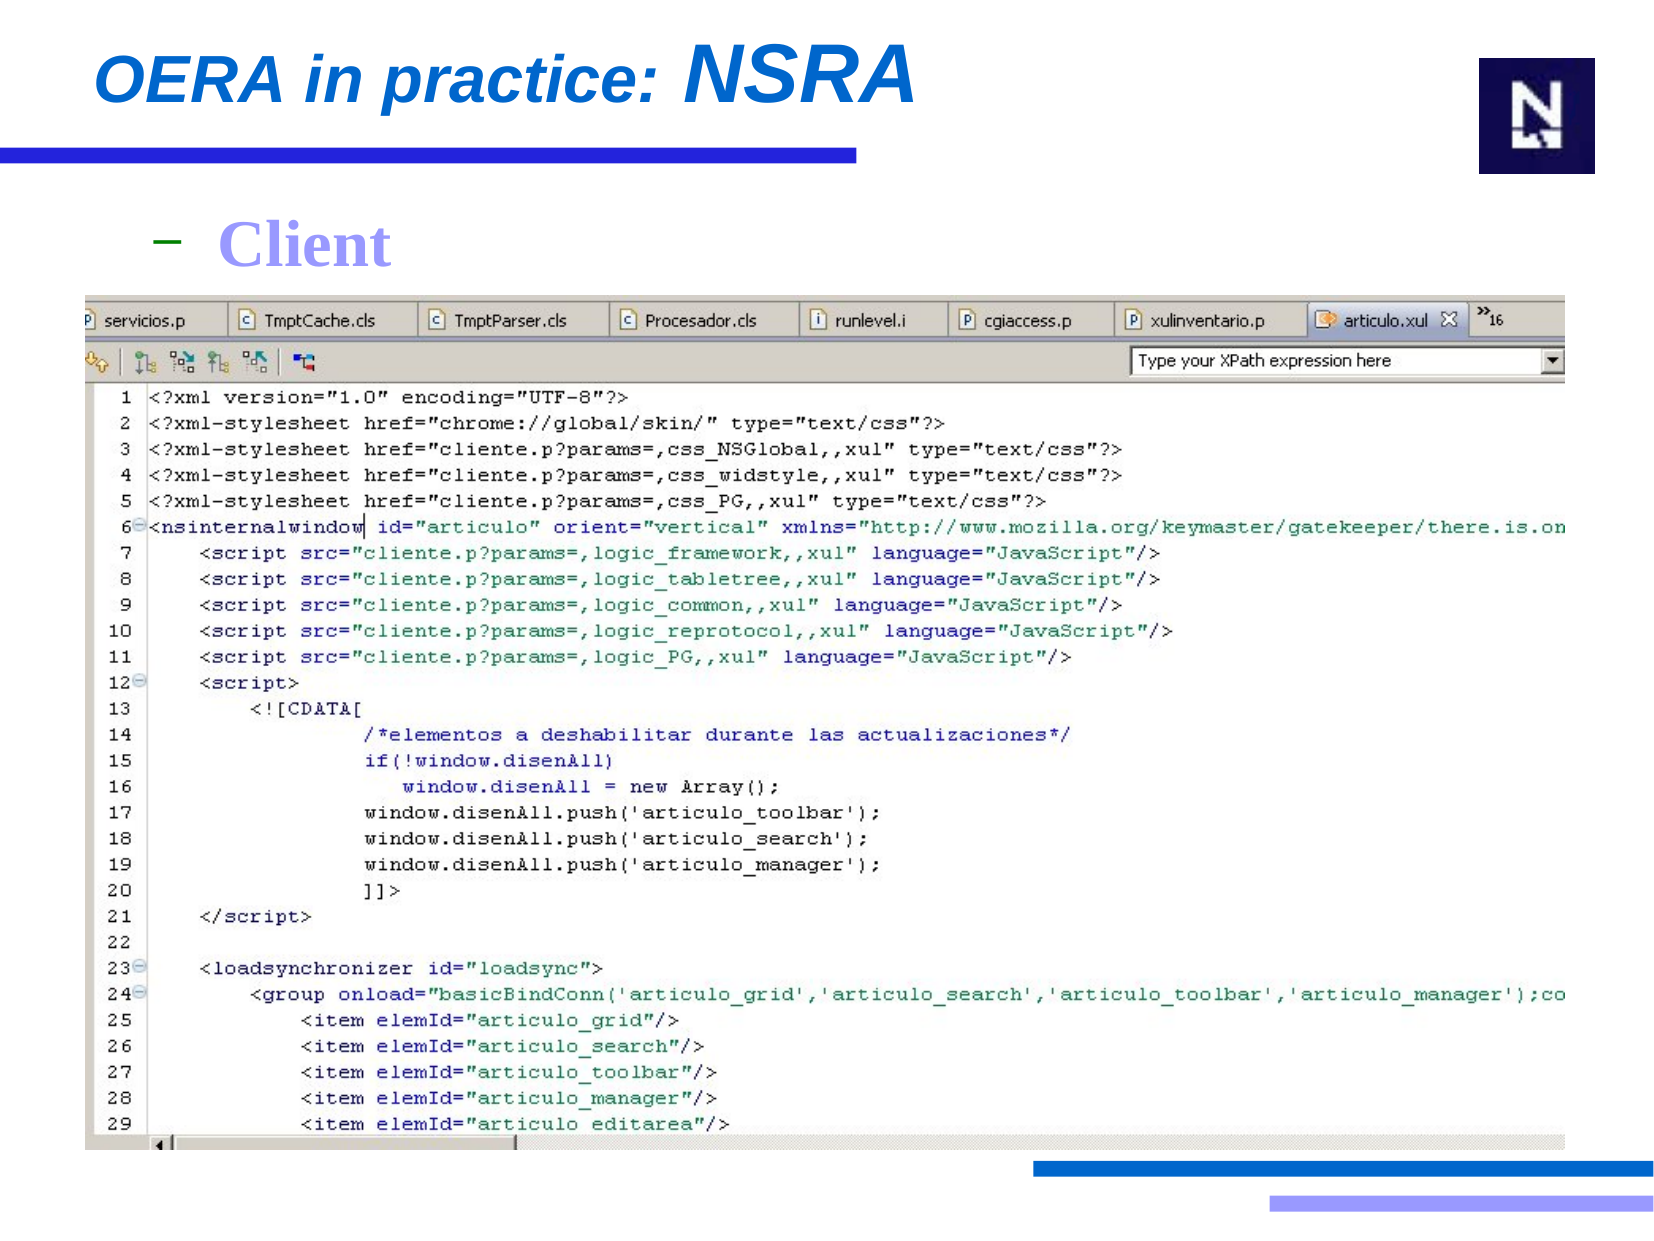

# OERA in practice: NSRA
 Client
Client logic
nsXUL: Nómade Soft XUL framework